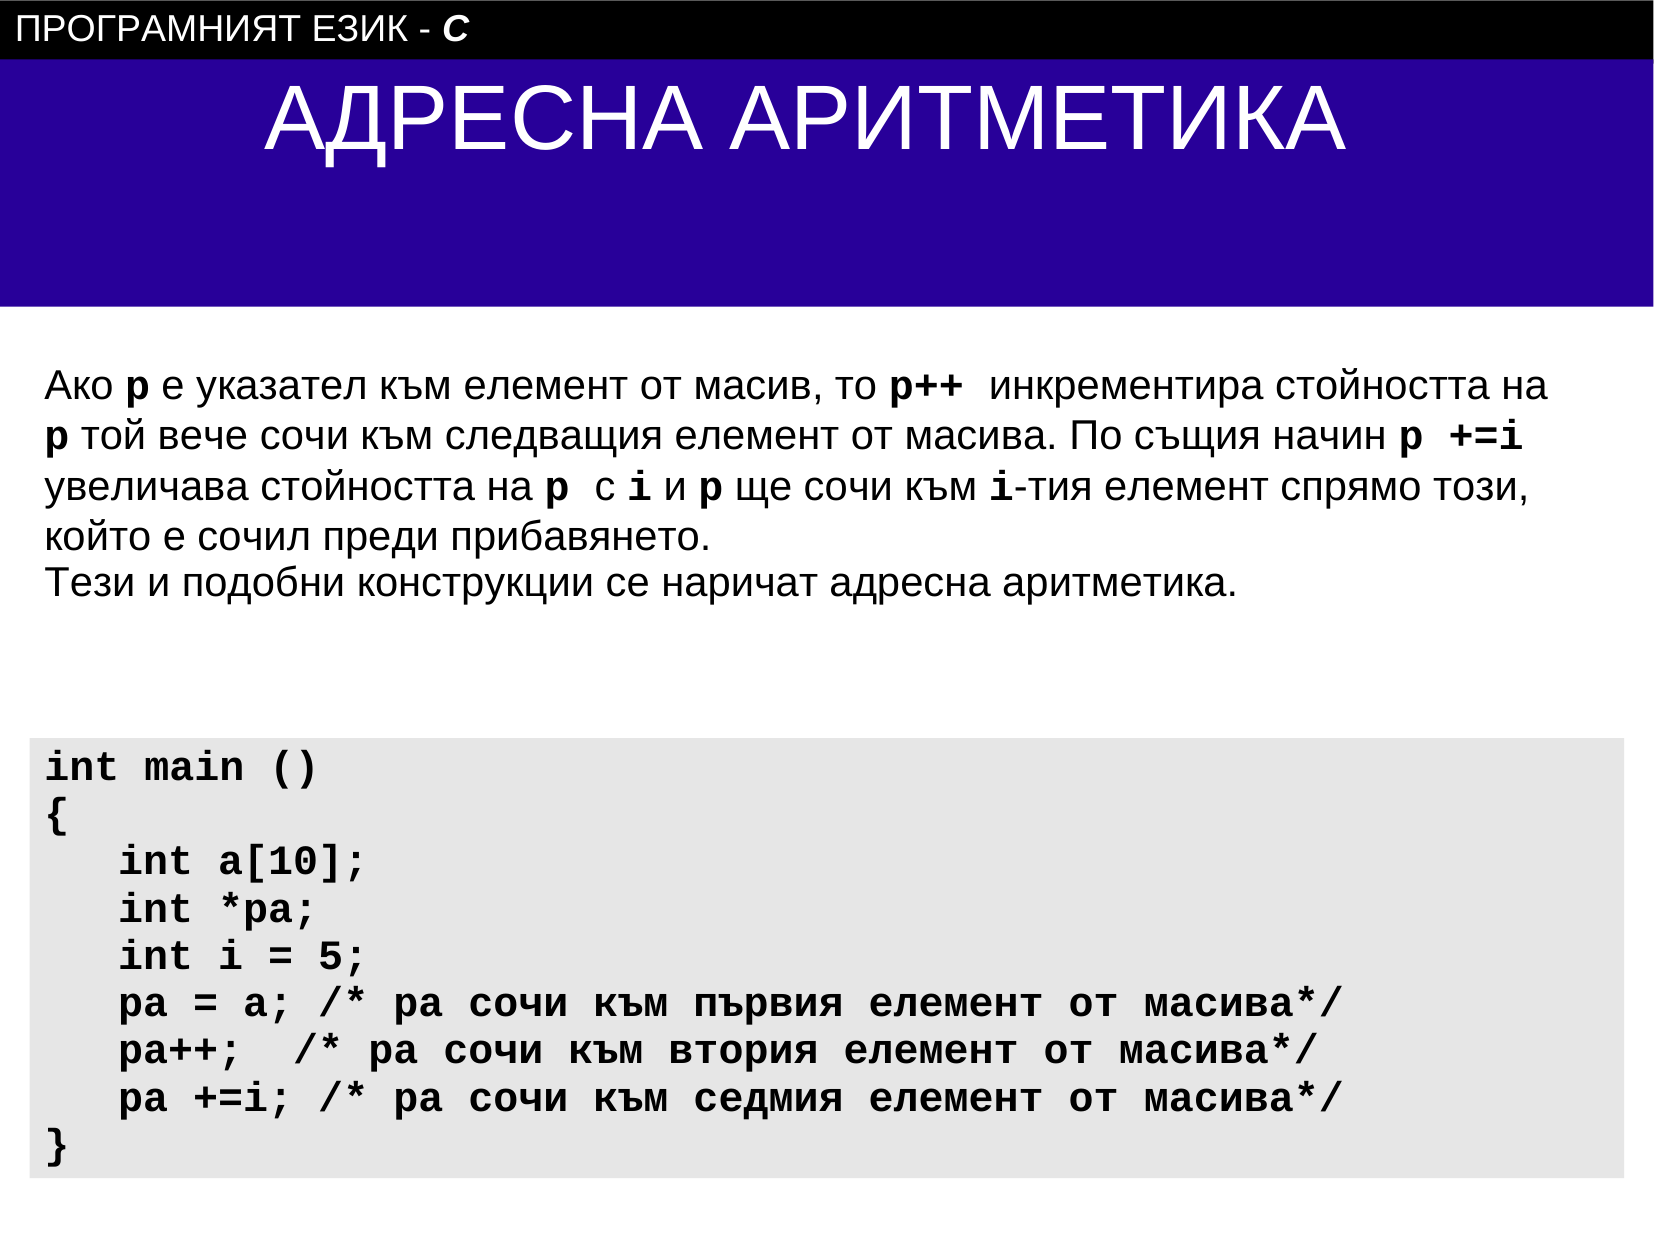

ПРОГРАМНИЯT ЕЗИК - С
		 АДРЕСНА АРИТМЕТИКА
Ако p е указател към елемент от масив, то p++ инкрементира стойността на p той вече сочи към следващия елемент от масива. По същия начин p +=i увеличава стойността на p с i и p ще сочи към i-тия елемент спрямо този, който е сочил преди прибавянето.
Тези и подобни конструкции се наричат адресна аритметика.
int main ()
{
	int a[10];
	int *pa;
	int i = 5;
	pa = a; /* pa сочи към първия елемент от масива*/
	pa++; /* pa сочи към втория елемент от масива*/
	pa +=i; /* pa сочи към седмия елемент от масива*/
}